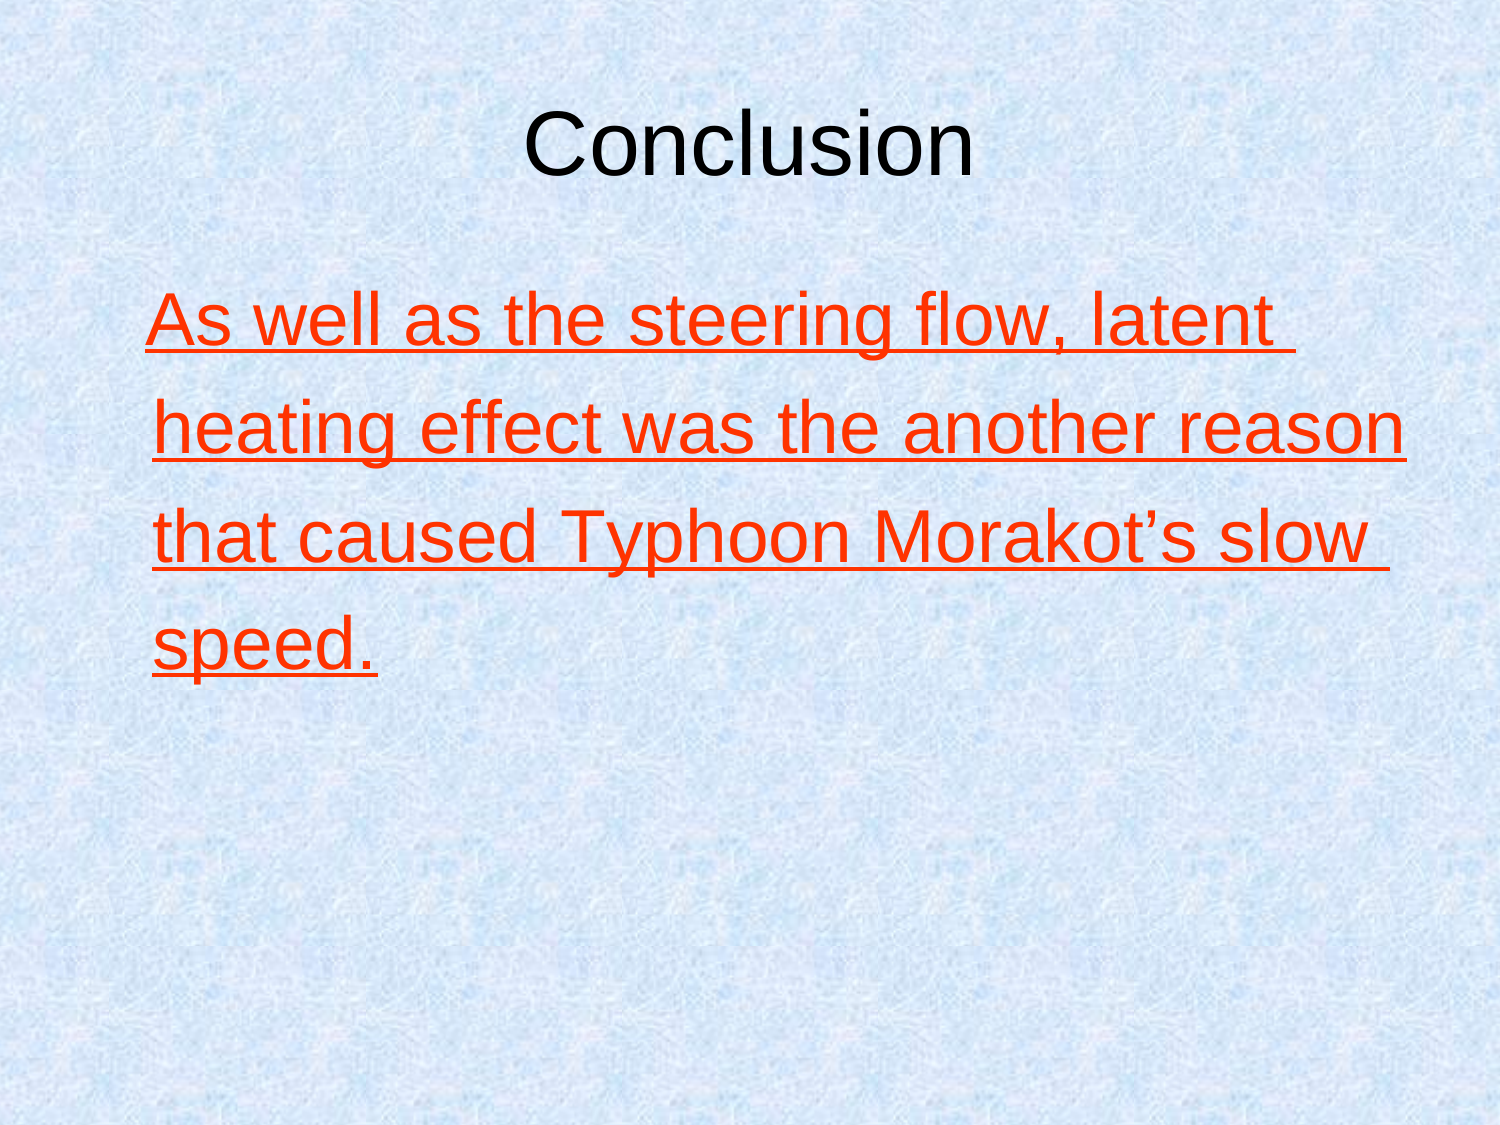

# Conclusion
 As well as the steering flow, latent
 heating effect was the another reason
 that caused Typhoon Morakot’s slow
 speed.